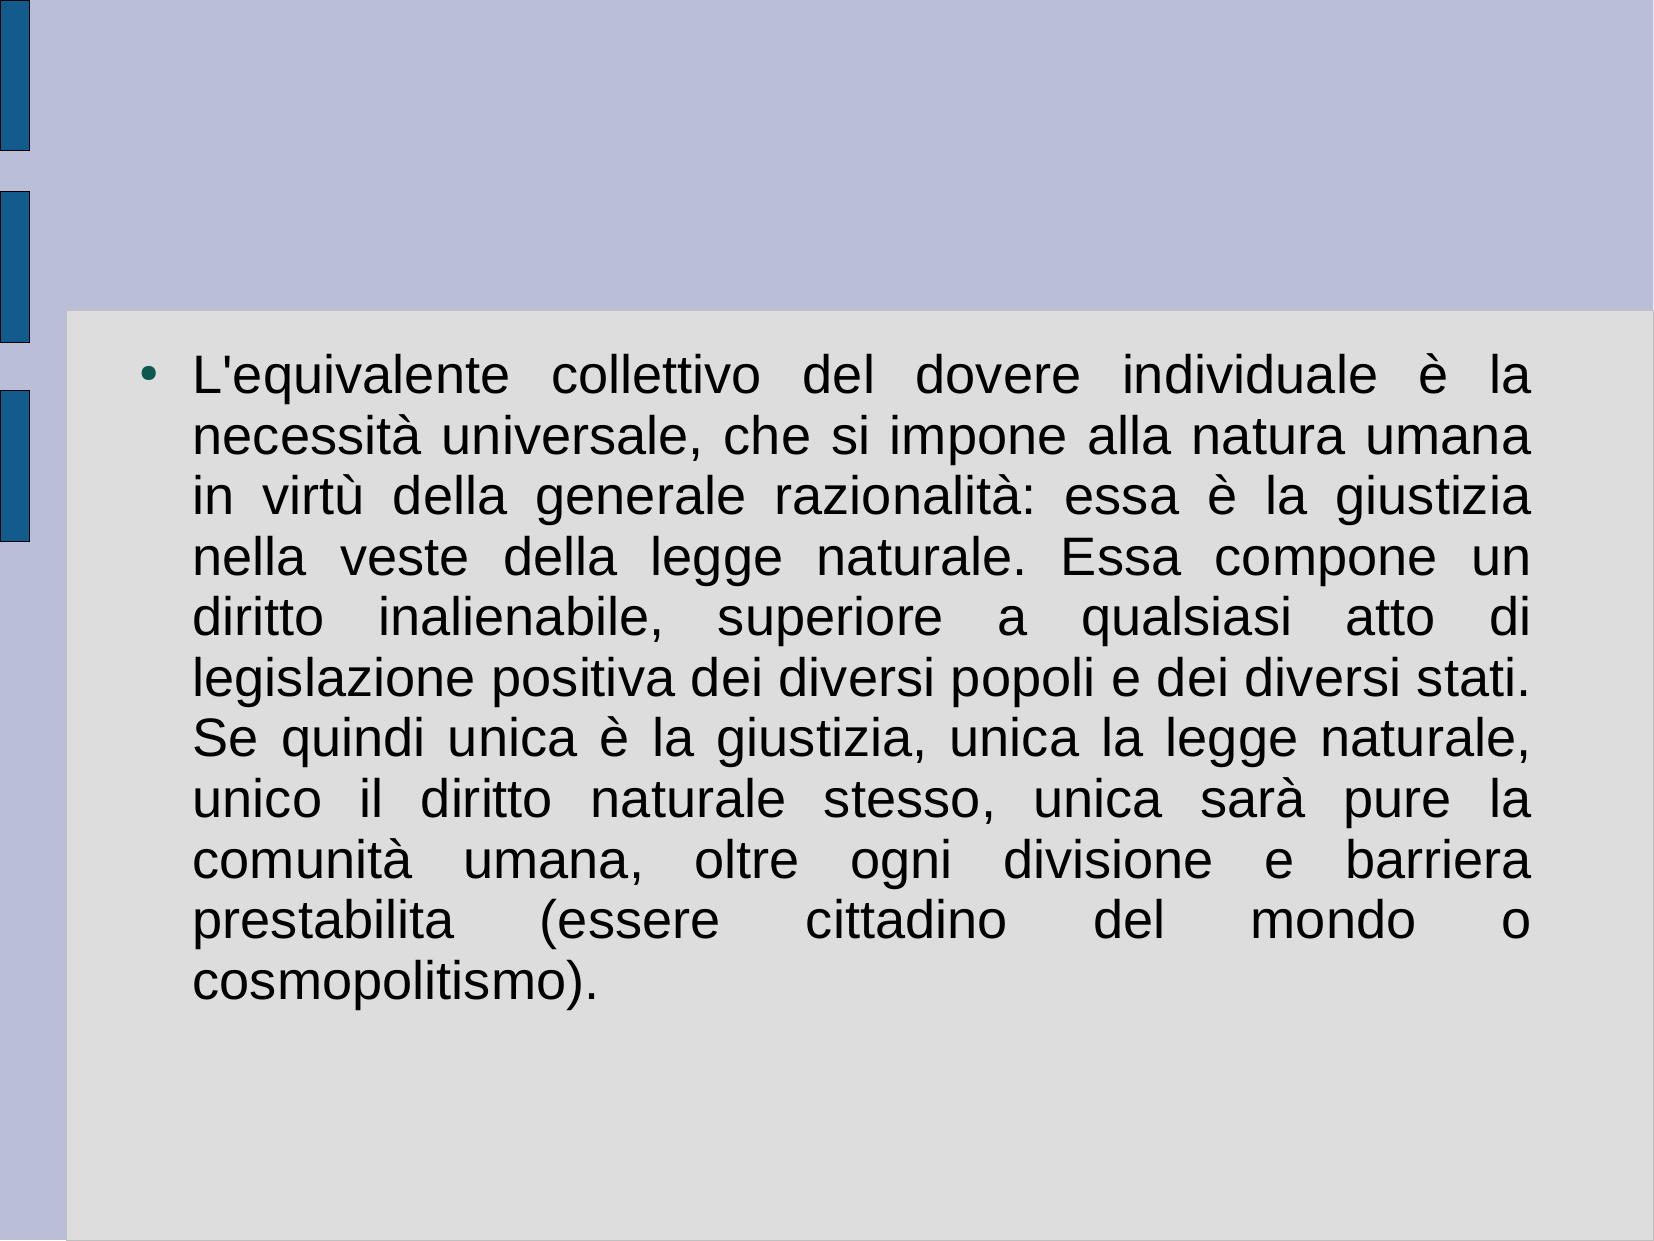

#
L'equivalente collettivo del dovere individuale è la necessità universale, che si impone alla natura umana in virtù della generale razionalità: essa è la giustizia nella veste della legge naturale. Essa compone un diritto inalienabile, superiore a qualsiasi atto di legislazione positiva dei diversi popoli e dei diversi stati. Se quindi unica è la giustizia, unica la legge naturale, unico il diritto naturale stesso, unica sarà pure la comunità umana, oltre ogni divisione e barriera prestabilita (essere cittadino del mondo o cosmopolitismo).